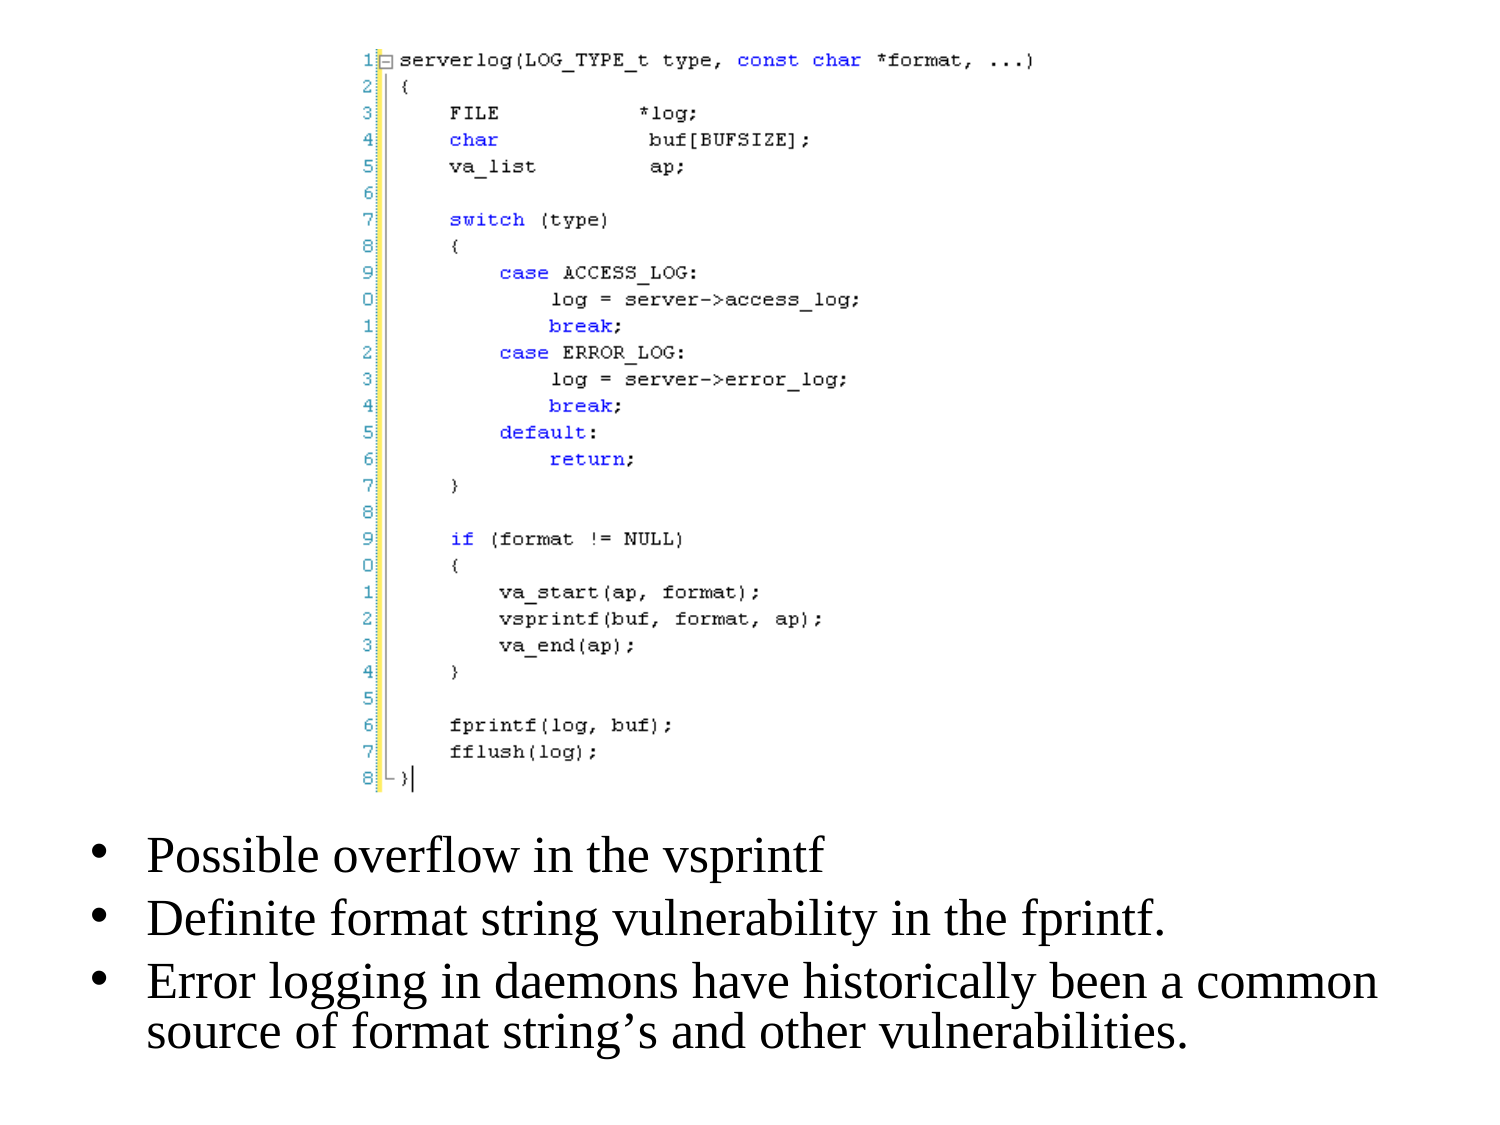

# Possible overflow in the vsprintf
Definite format string vulnerability in the fprintf.
Error logging in daemons have historically been a common source of format string’s and other vulnerabilities.